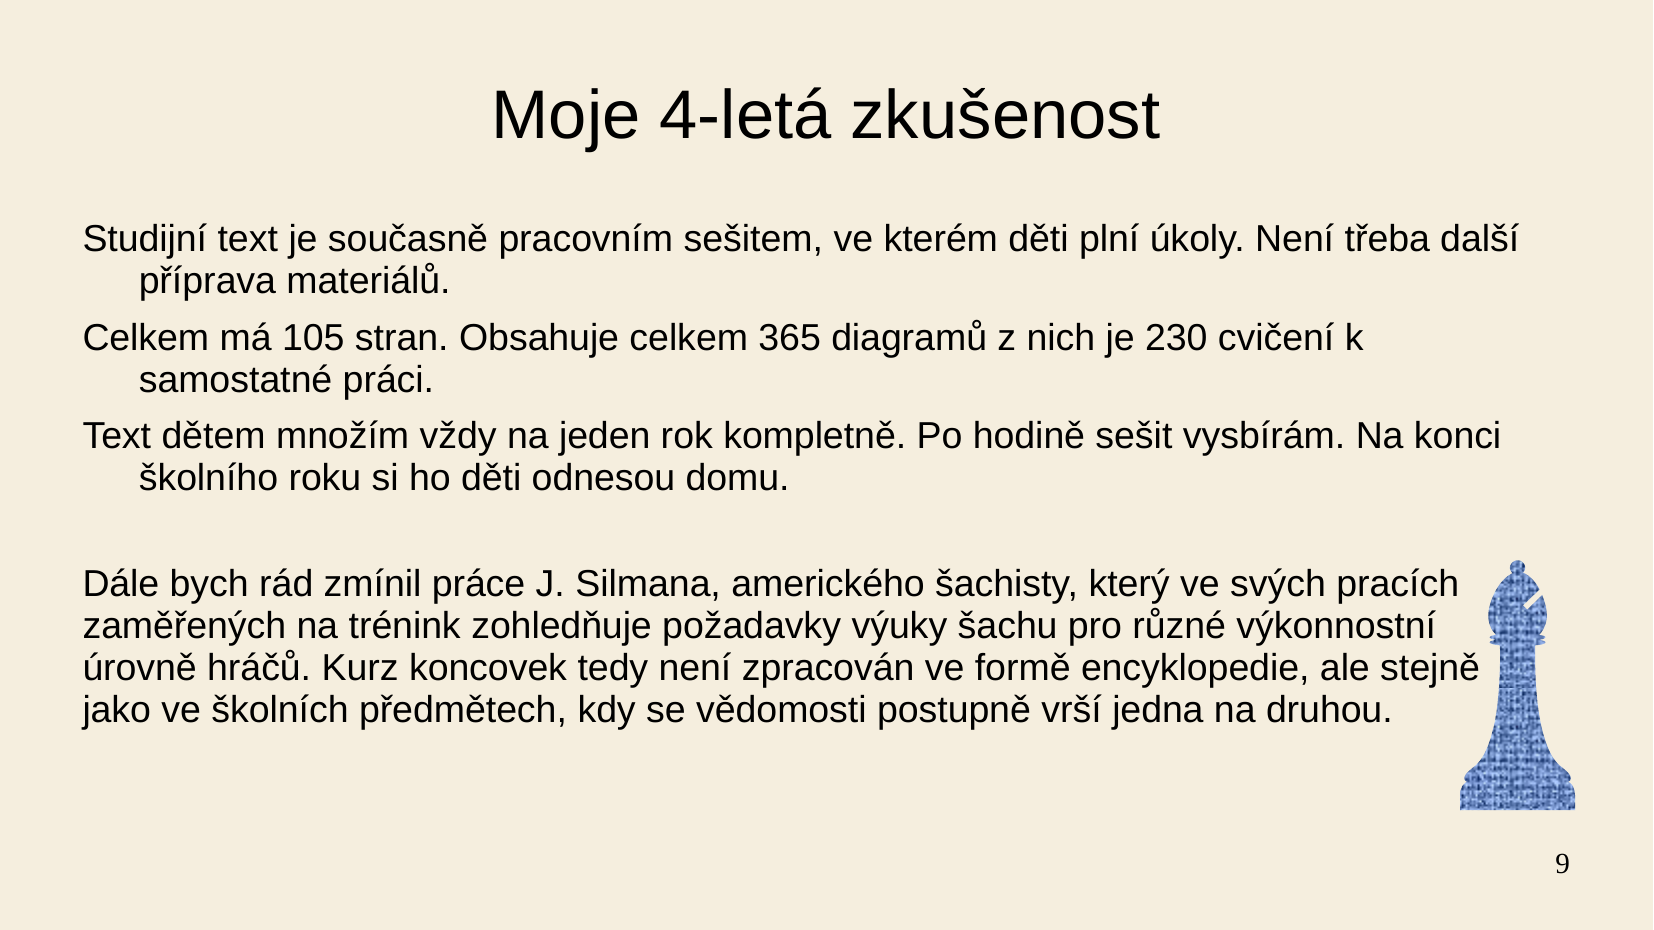

# Moje 4-letá zkušenost
Studijní text je současně pracovním sešitem, ve kterém děti plní úkoly. Není třeba další příprava materiálů.
Celkem má 105 stran. Obsahuje celkem 365 diagramů z nich je 230 cvičení k samostatné práci.
Text dětem množím vždy na jeden rok kompletně. Po hodině sešit vysbírám. Na konci školního roku si ho děti odnesou domu.
Dále bych rád zmínil práce J. Silmana, amerického šachisty, který ve svých pracích zaměřených na trénink zohledňuje požadavky výuky šachu pro různé výkonnostní úrovně hráčů. Kurz koncovek tedy není zpracován ve formě encyklopedie, ale stejně jako ve školních předmětech, kdy se vědomosti postupně vrší jedna na druhou.
9